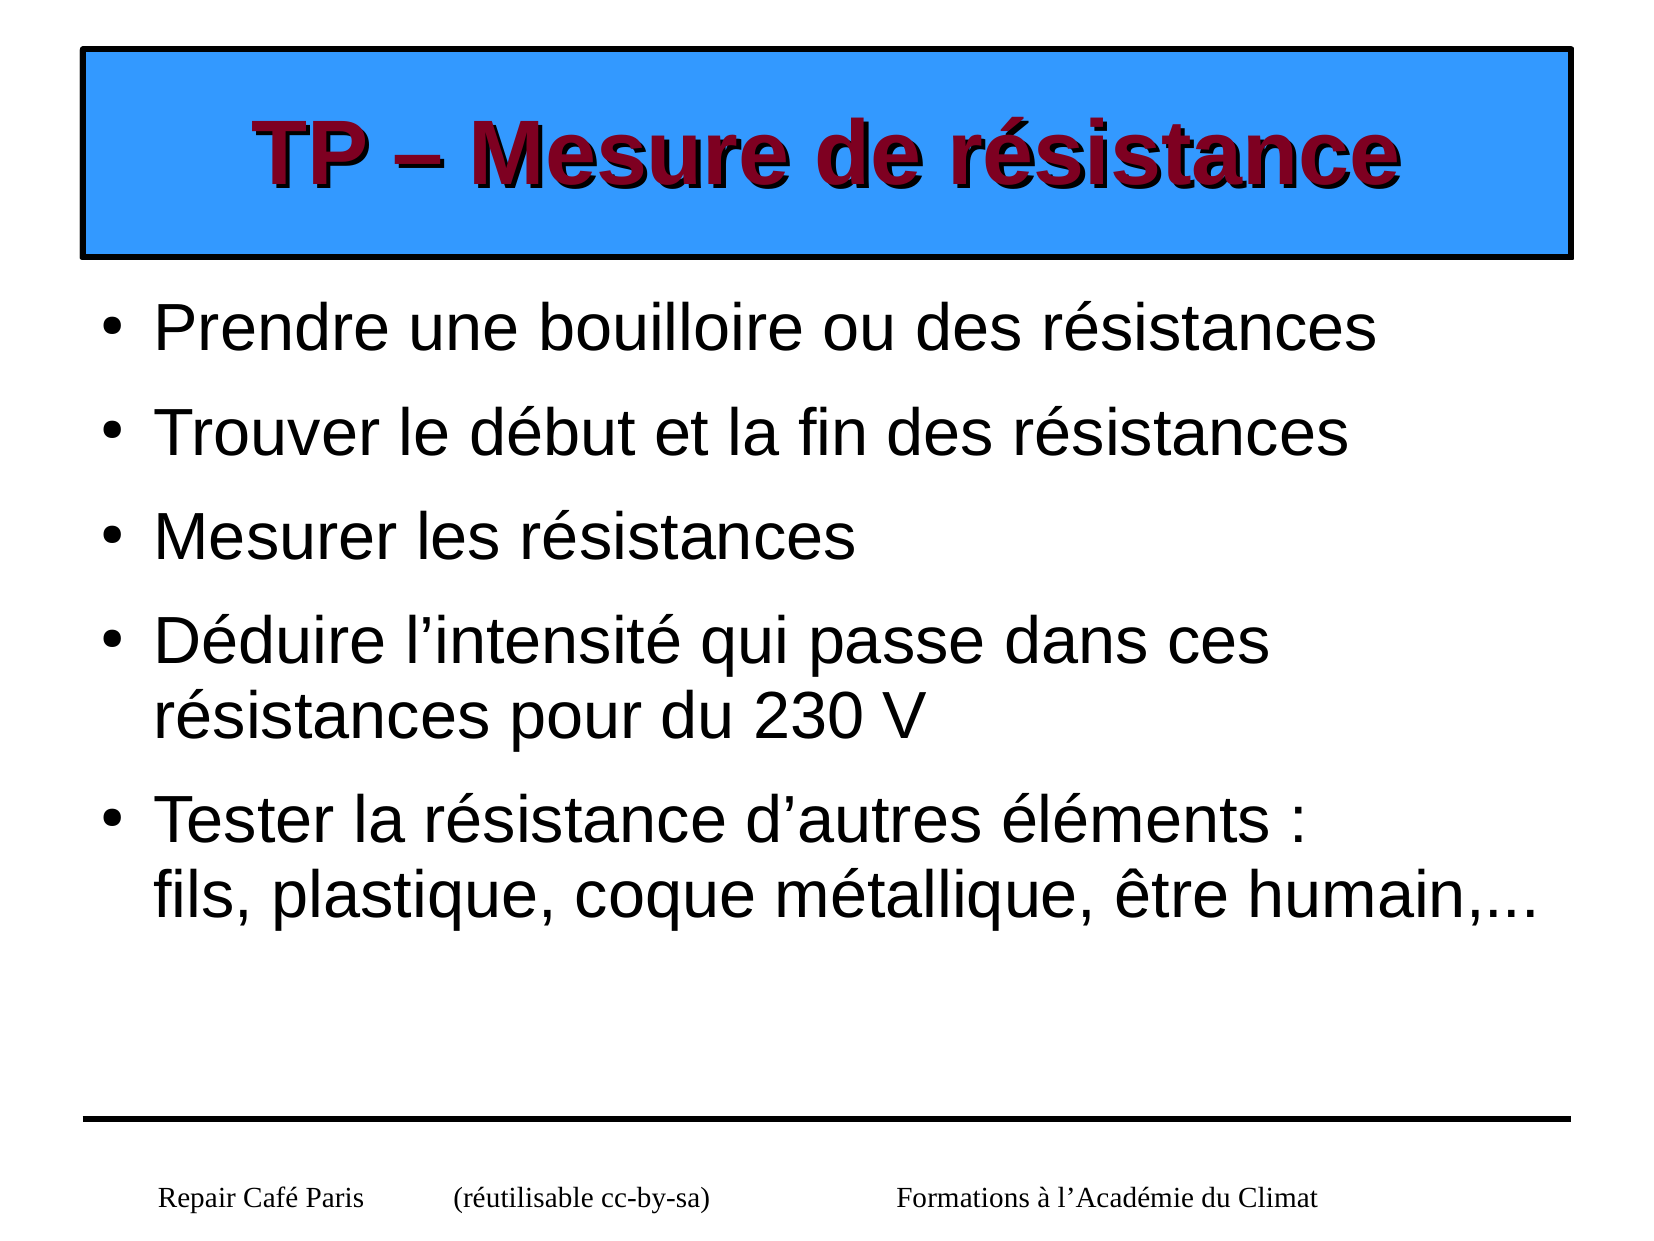

# TP – Mesure de résistance
Prendre une bouilloire ou des résistances
Trouver le début et la fin des résistances
Mesurer les résistances
Déduire l’intensité qui passe dans ces résistances pour du 230 V
Tester la résistance d’autres éléments : 			fils, plastique, coque métallique, être humain,...